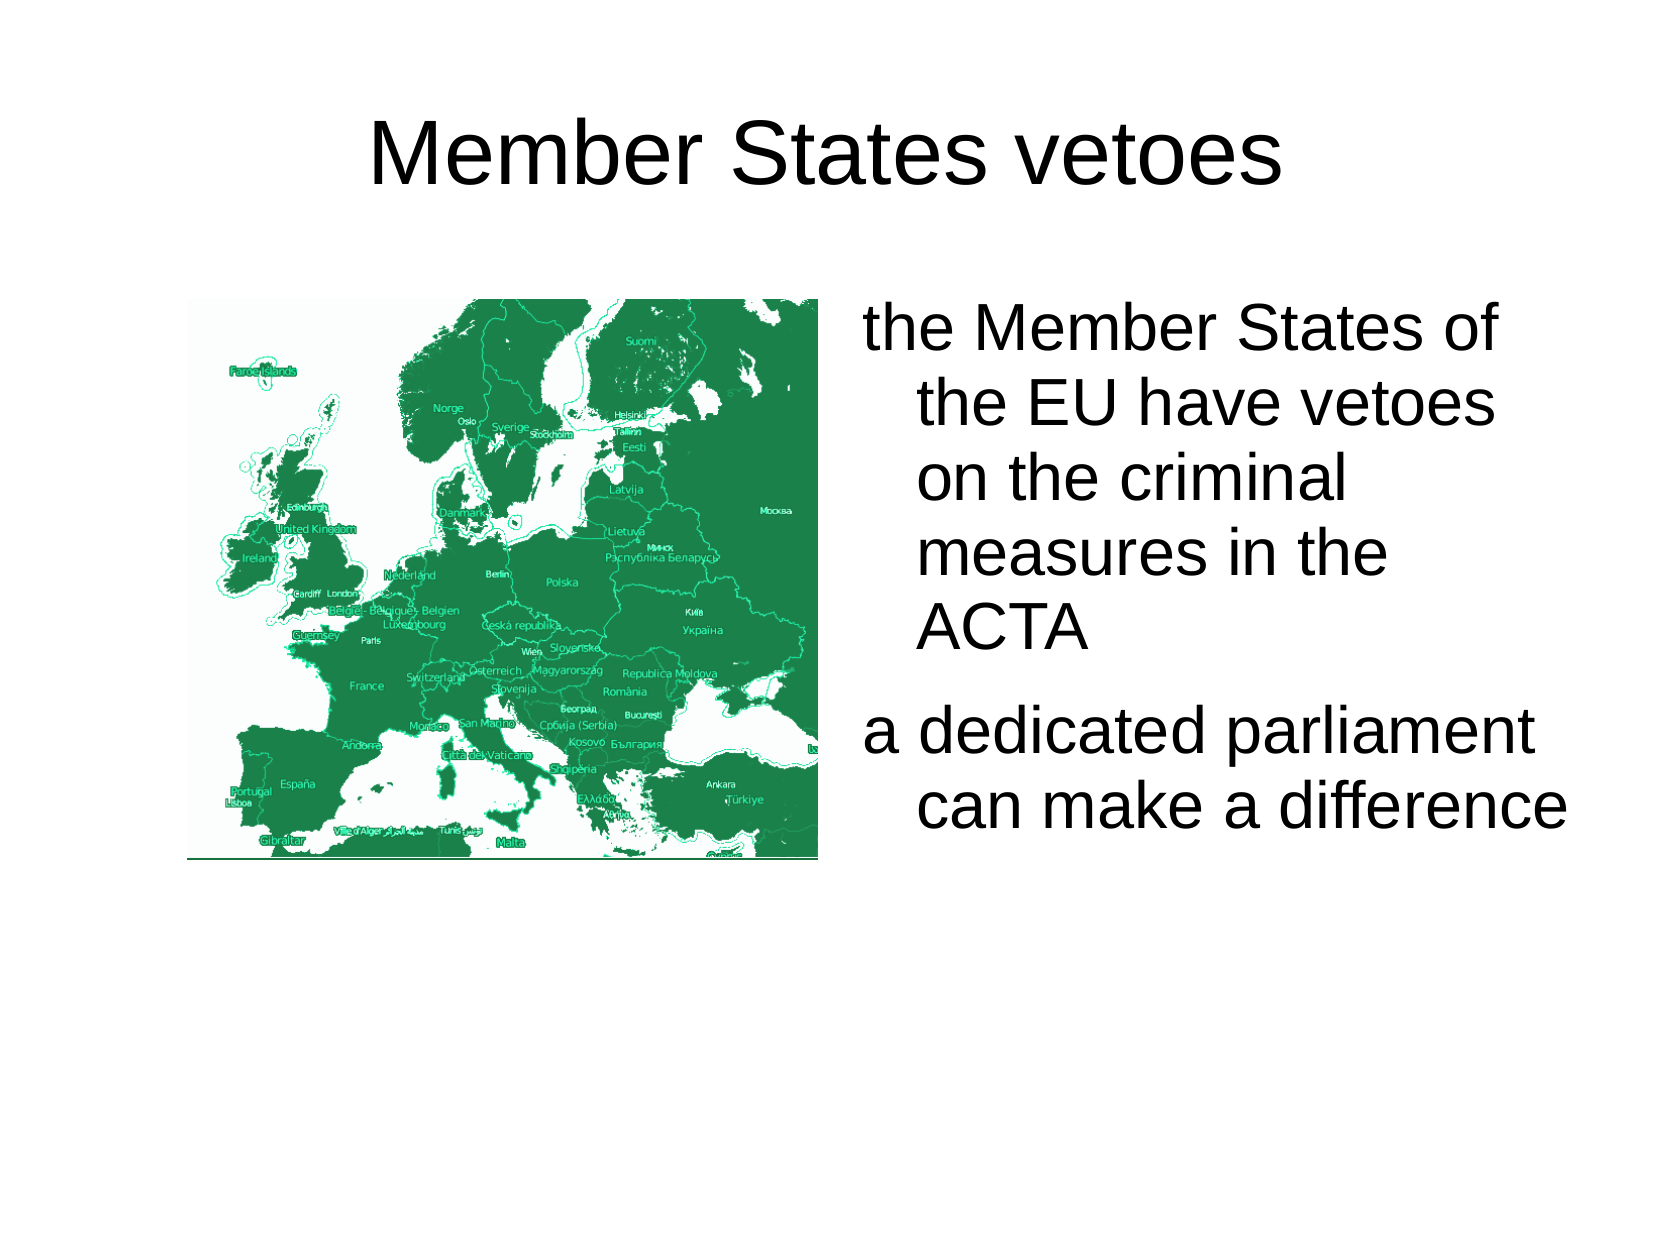

# Member States vetoes
the Member States of the EU have vetoes on the criminal measures in the ACTA
a dedicated parliament can make a difference